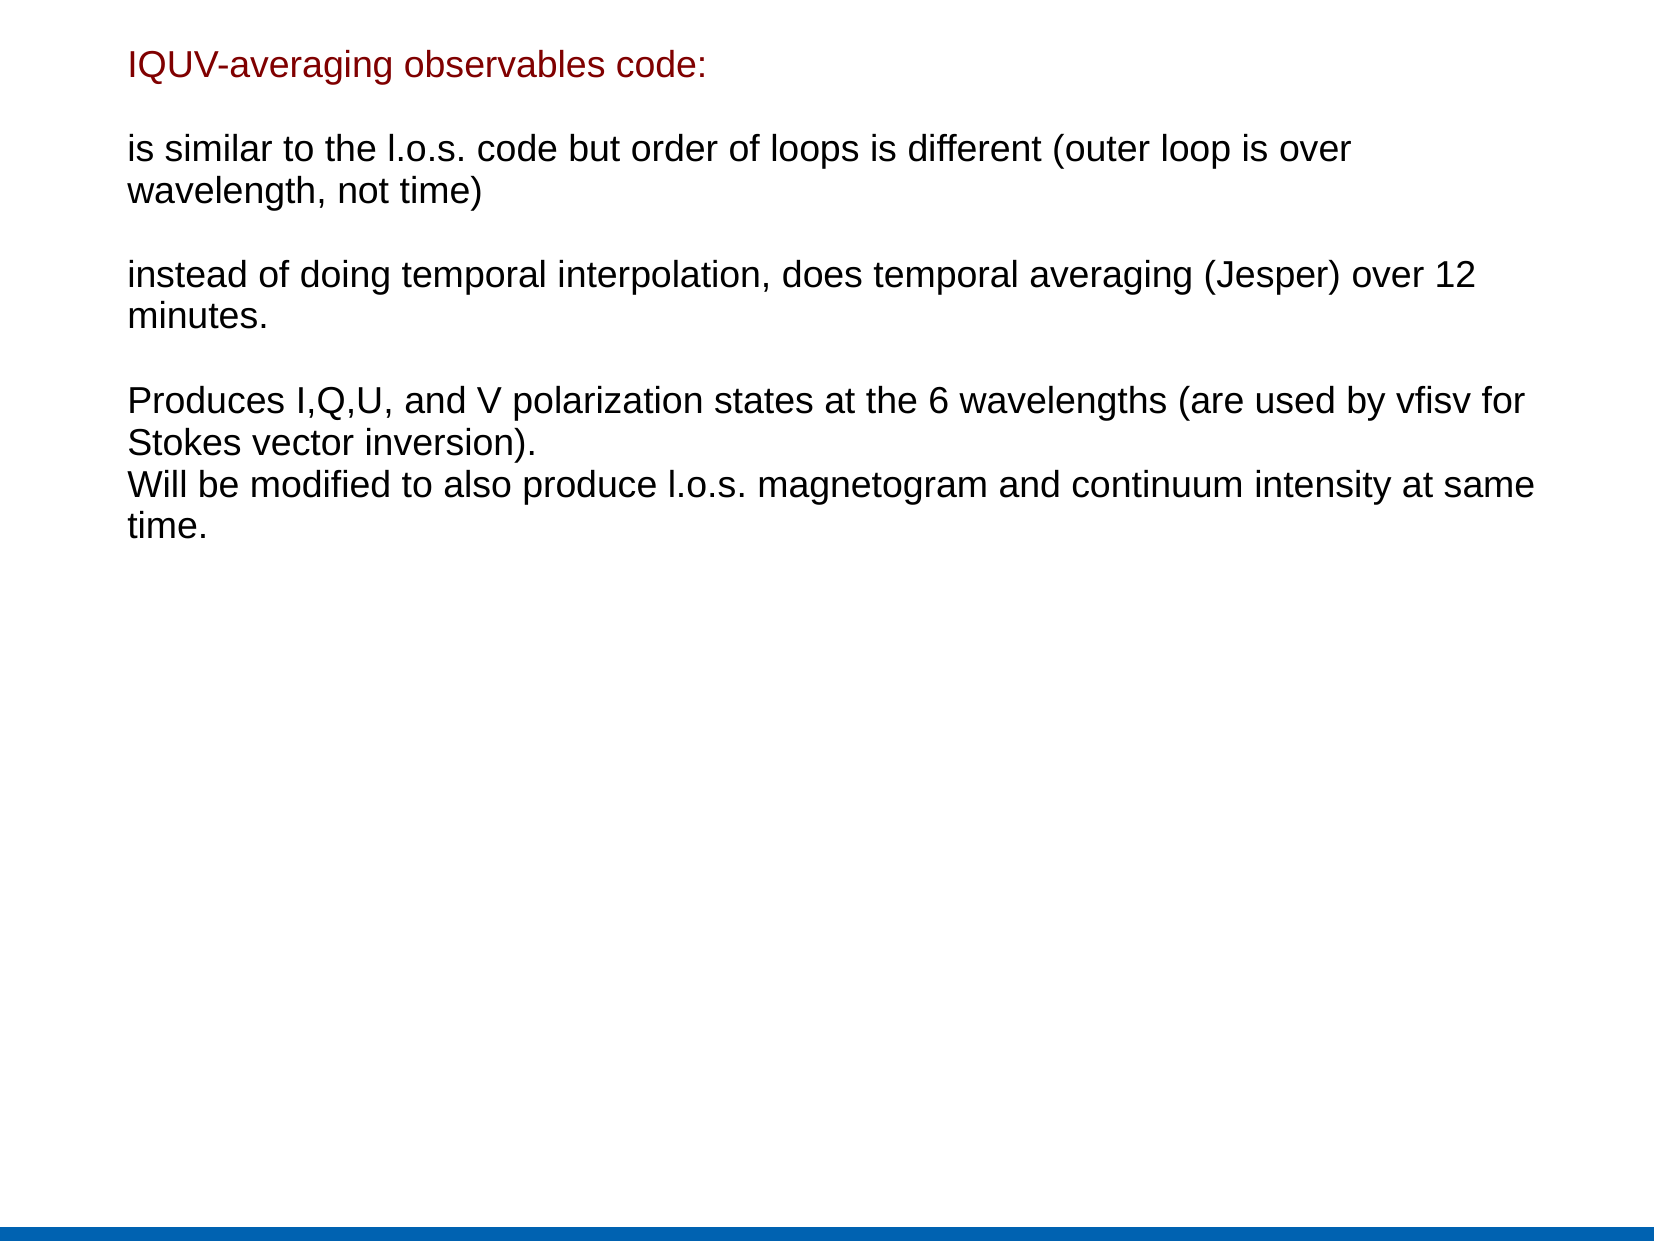

IQUV-averaging observables code:
is similar to the l.o.s. code but order of loops is different (outer loop is over wavelength, not time)
instead of doing temporal interpolation, does temporal averaging (Jesper) over 12 minutes.
Produces I,Q,U, and V polarization states at the 6 wavelengths (are used by vfisv for Stokes vector inversion).
Will be modified to also produce l.o.s. magnetogram and continuum intensity at same time.